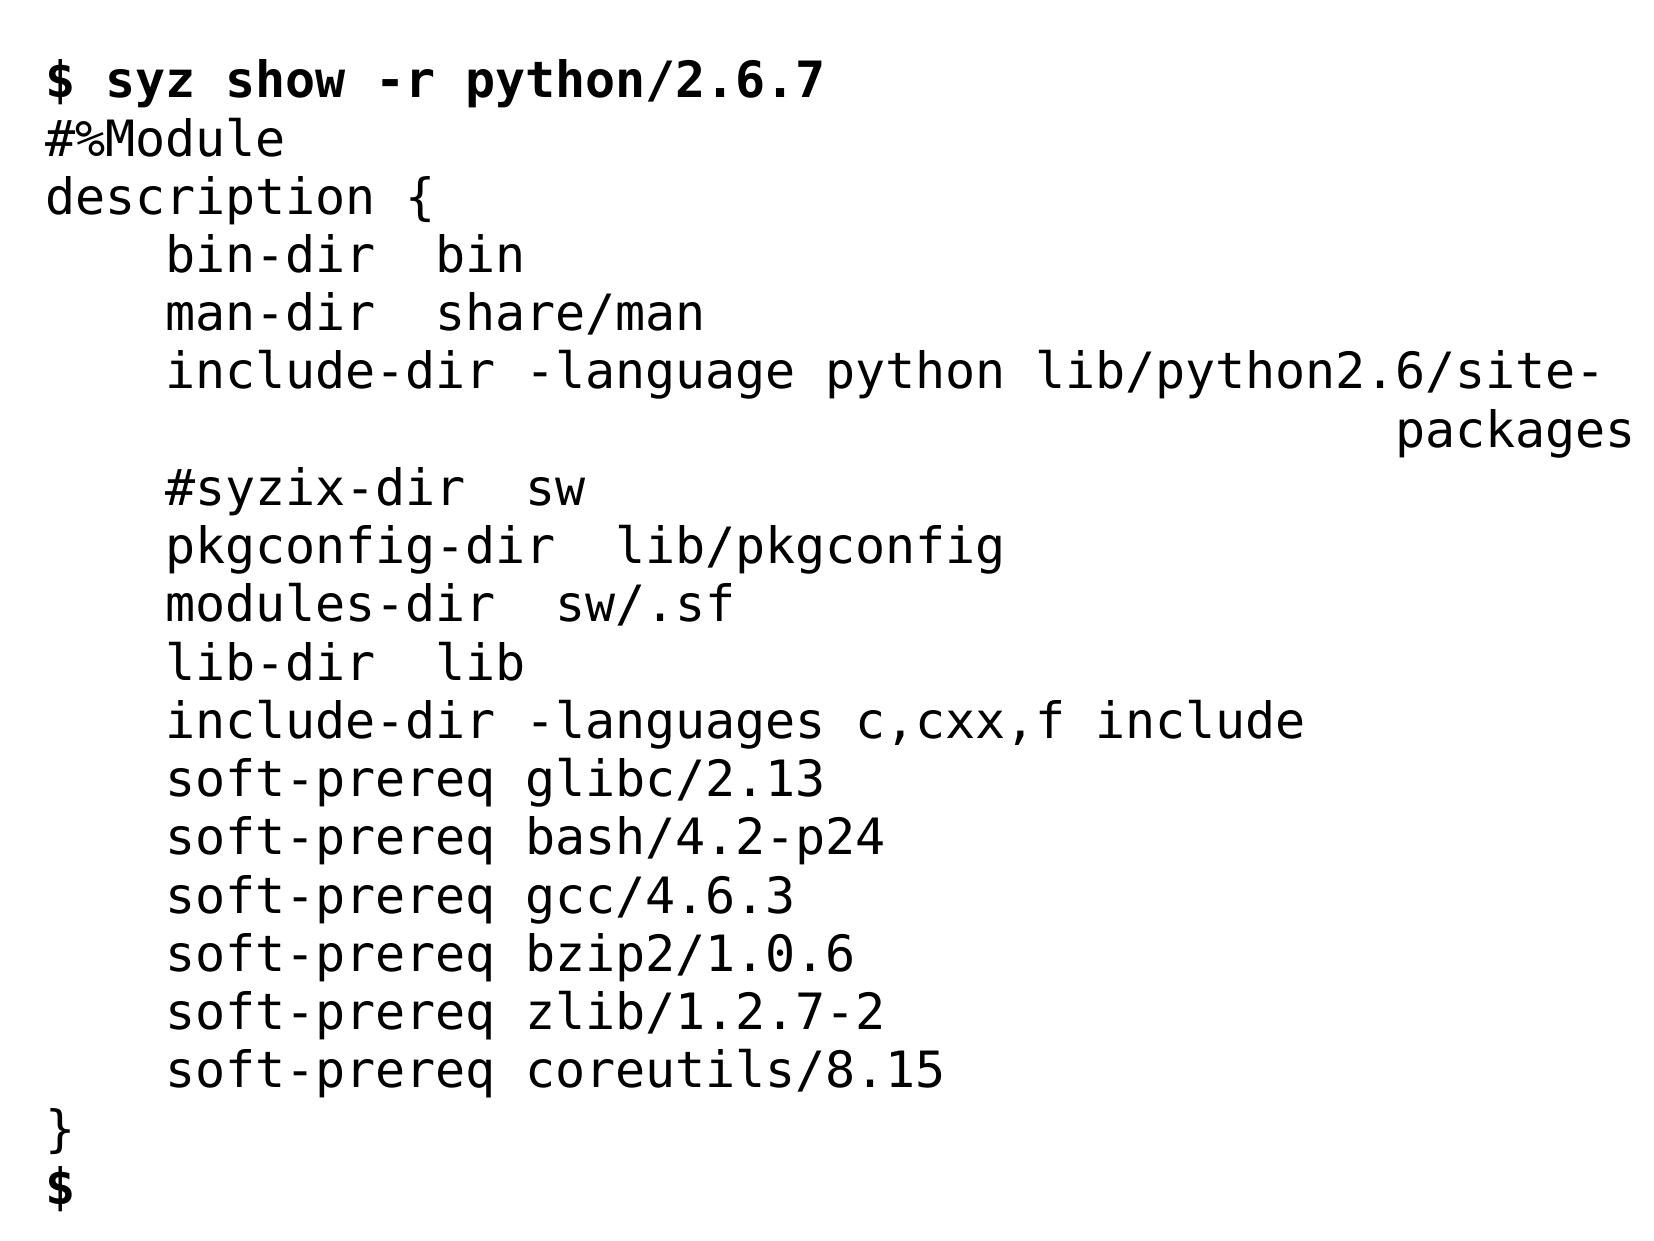

# $ syz show -r python/2.6.7
#%Module
description {
 bin-dir bin
 man-dir share/man
 include-dir -language python lib/python2.6/site-
 packages
 #syzix-dir sw
 pkgconfig-dir lib/pkgconfig
 modules-dir sw/.sf
 lib-dir lib
 include-dir -languages c,cxx,f include
 soft-prereq glibc/2.13
 soft-prereq bash/4.2-p24
 soft-prereq gcc/4.6.3
 soft-prereq bzip2/1.0.6
 soft-prereq zlib/1.2.7-2
 soft-prereq coreutils/8.15
}
$